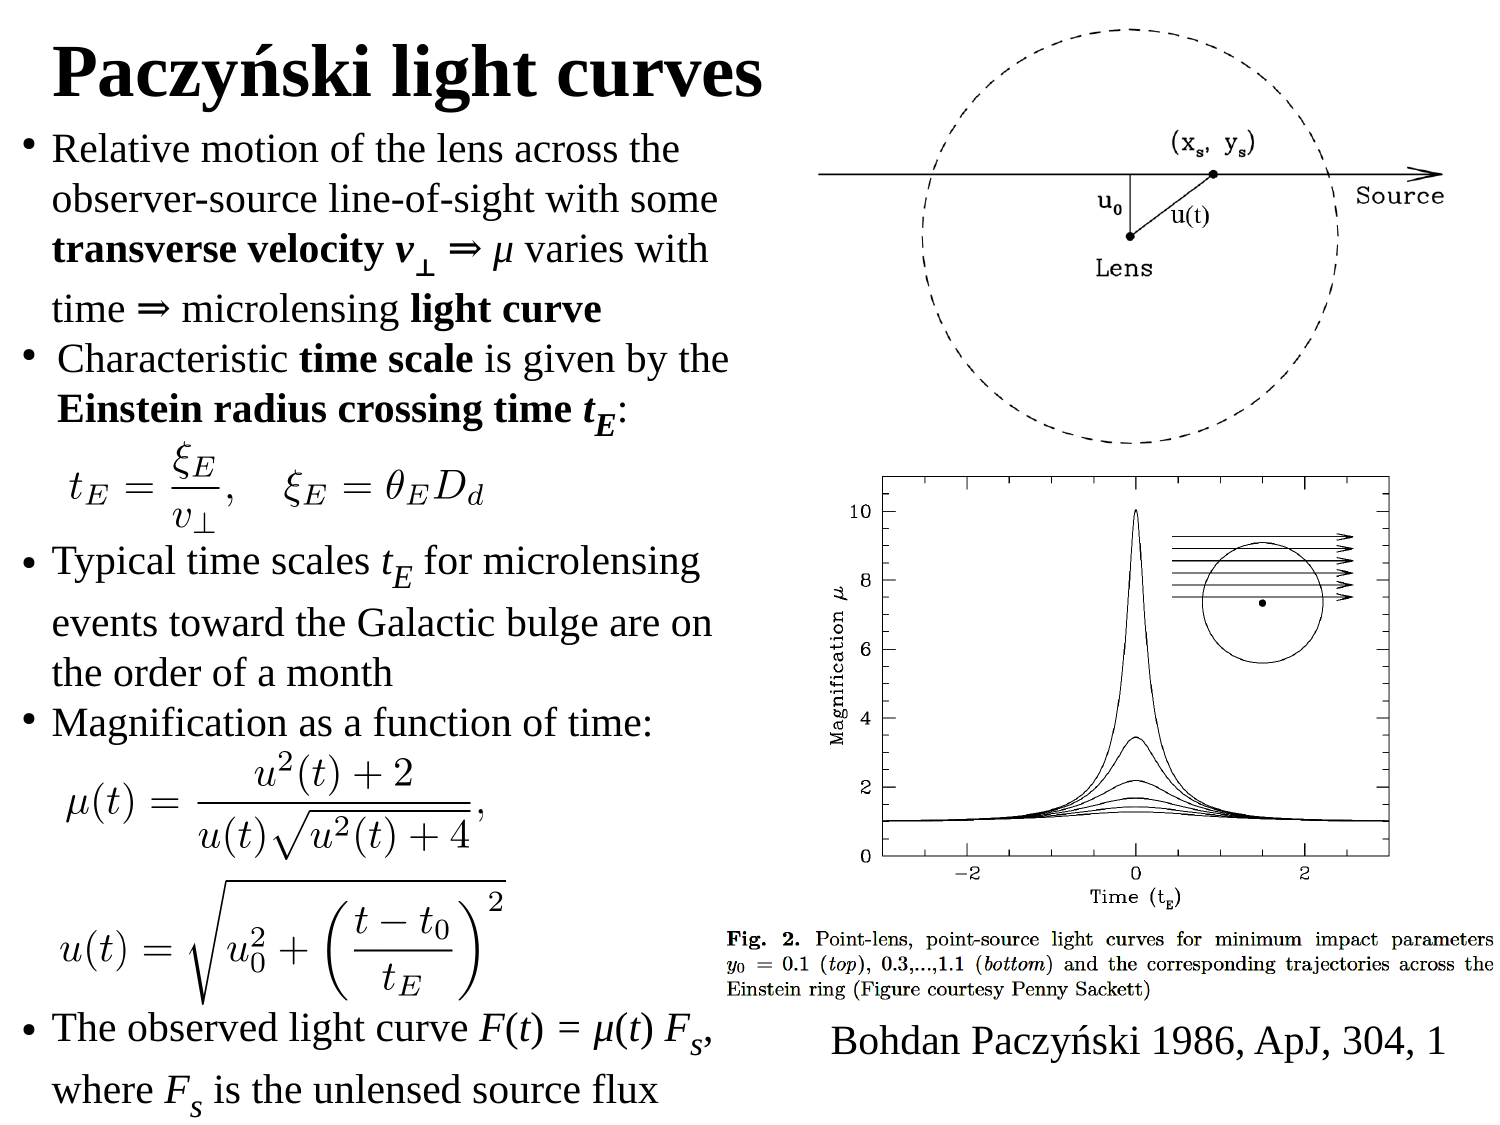

# Paczyński light curves
Relative motion of the lens across the observer-source line-of-sight with some transverse velocity v⊥ ⇒ μ varies with time ⇒ microlensing light curve
Characteristic time scale is given by the Einstein radius crossing time tE:
Typical time scales tE for microlensing events toward the Galactic bulge are on the order of a month
Magnification as a function of time:
The observed light curve F(t) = μ(t) Fs, where Fs is the unlensed source flux
Bohdan Paczyński 1986, ApJ, 304, 1